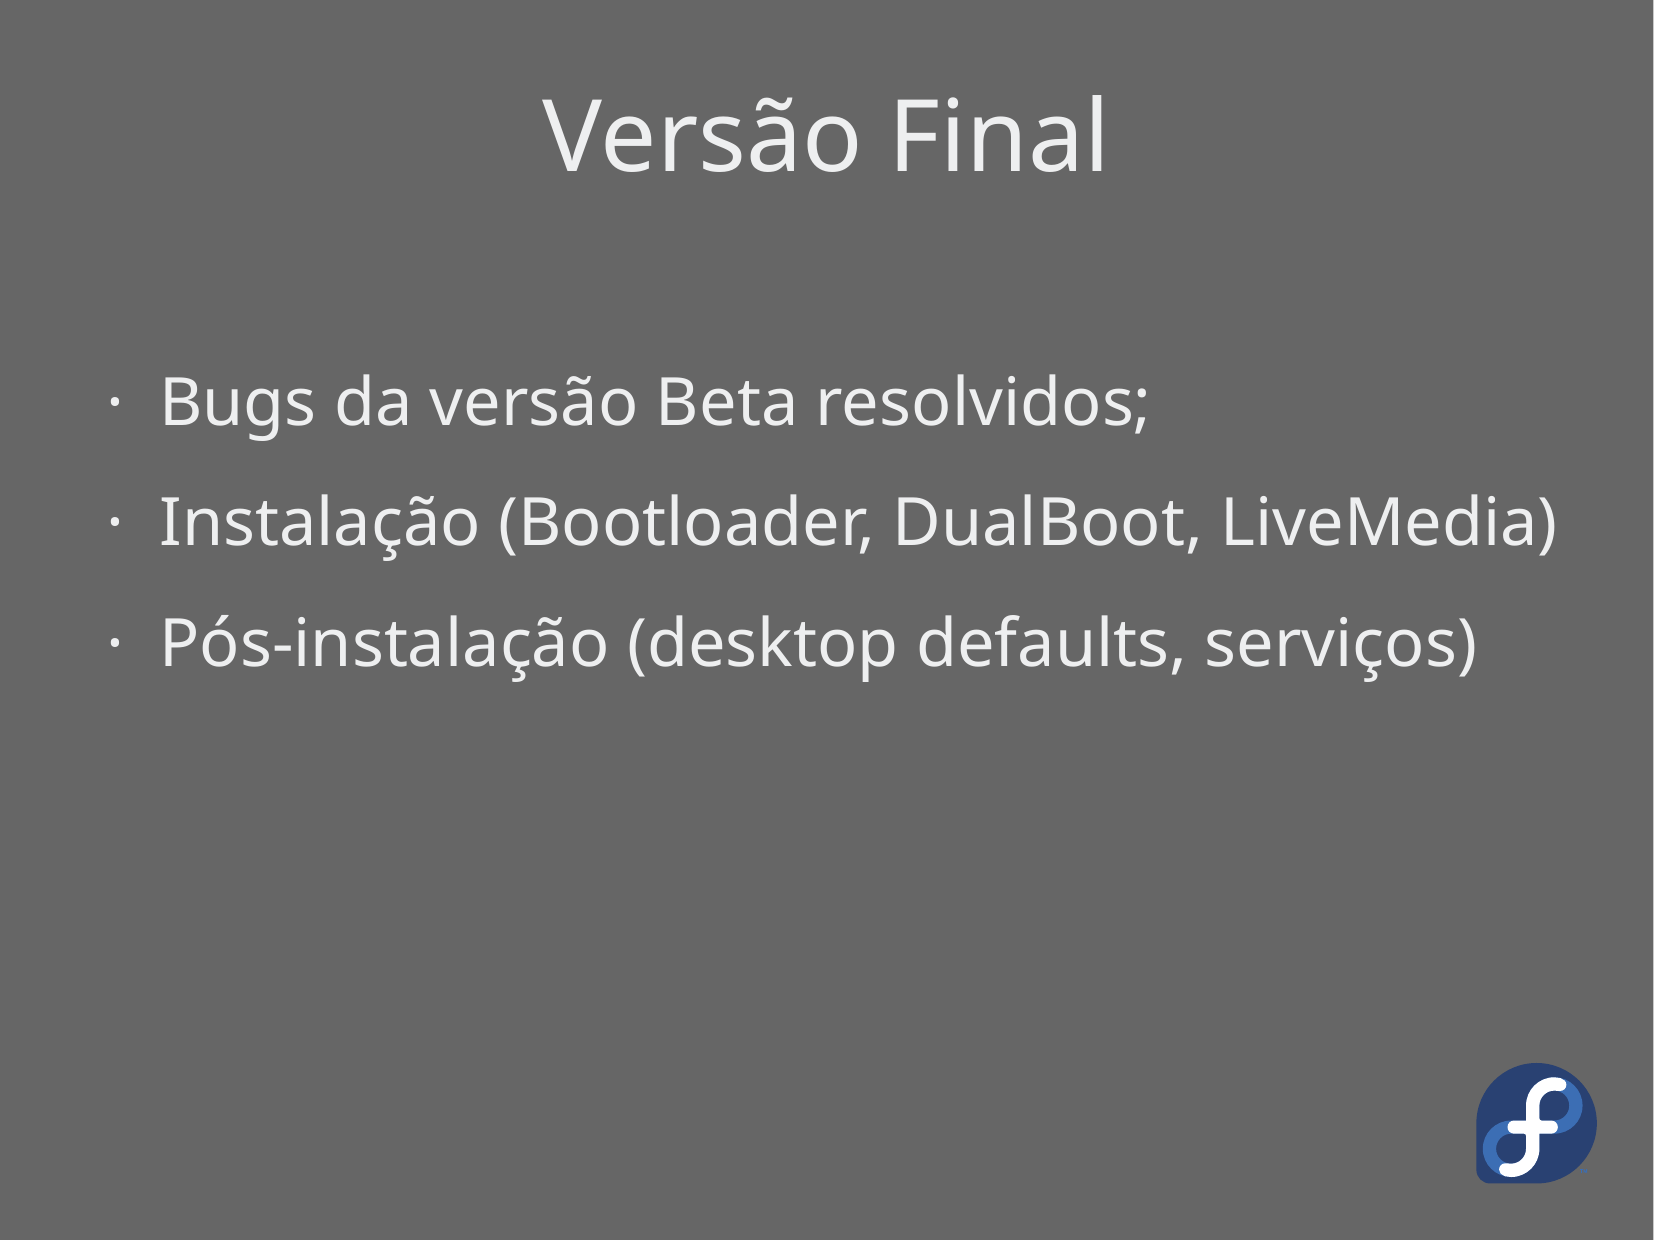

# Versão Final
Bugs da versão Beta resolvidos;
Instalação (Bootloader, DualBoot, LiveMedia)
Pós-instalação (desktop defaults, serviços)